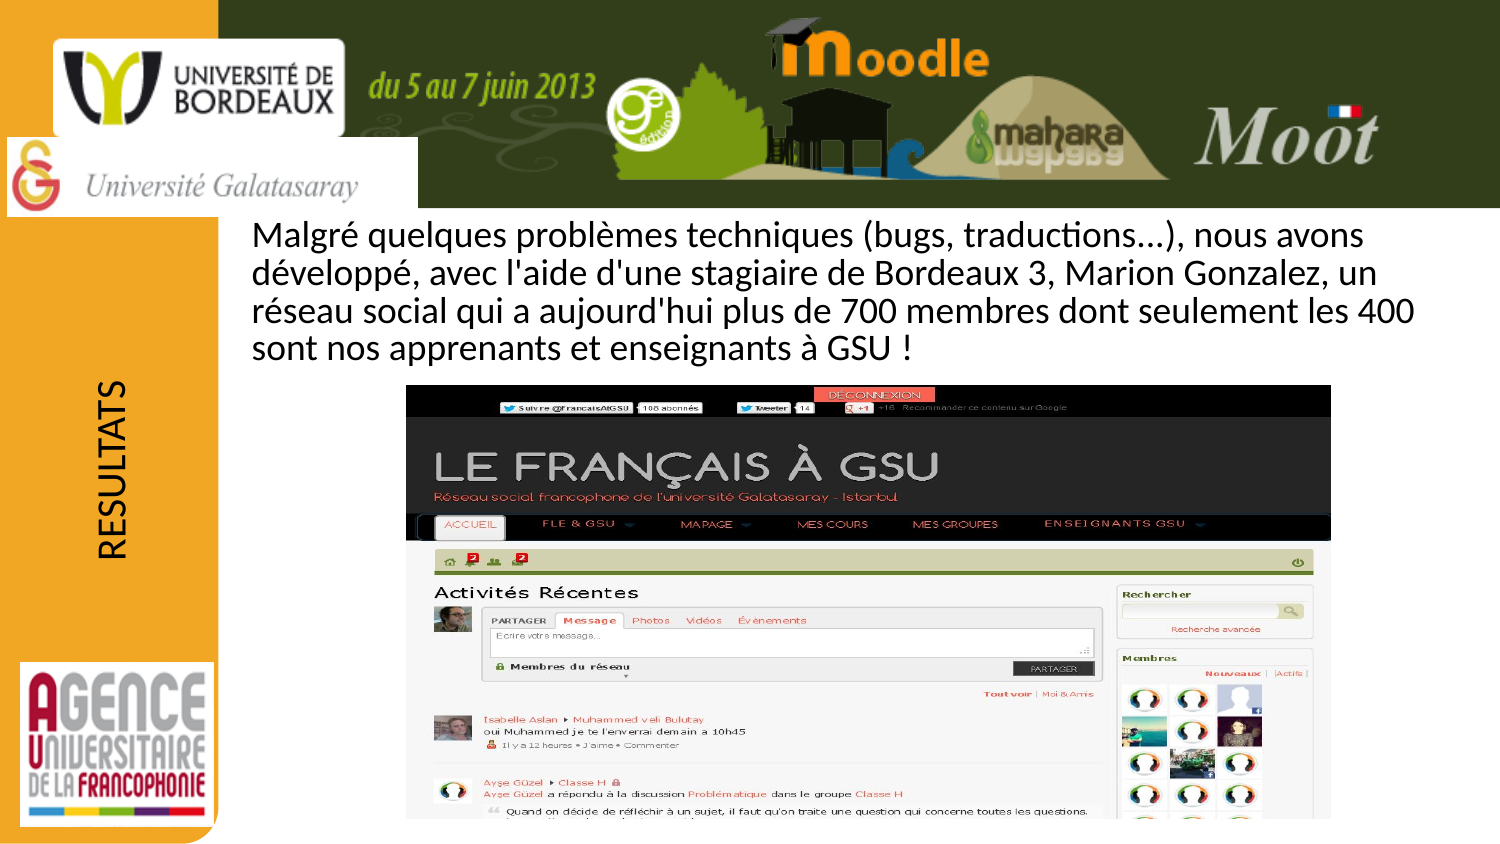

# Malgré quelques problèmes techniques (bugs, traductions...), nous avons développé, avec l'aide d'une stagiaire de Bordeaux 3, Marion Gonzalez, un réseau social qui a aujourd'hui plus de 700 membres dont seulement les 400 sont nos apprenants et enseignants à GSU !
RESULTATS